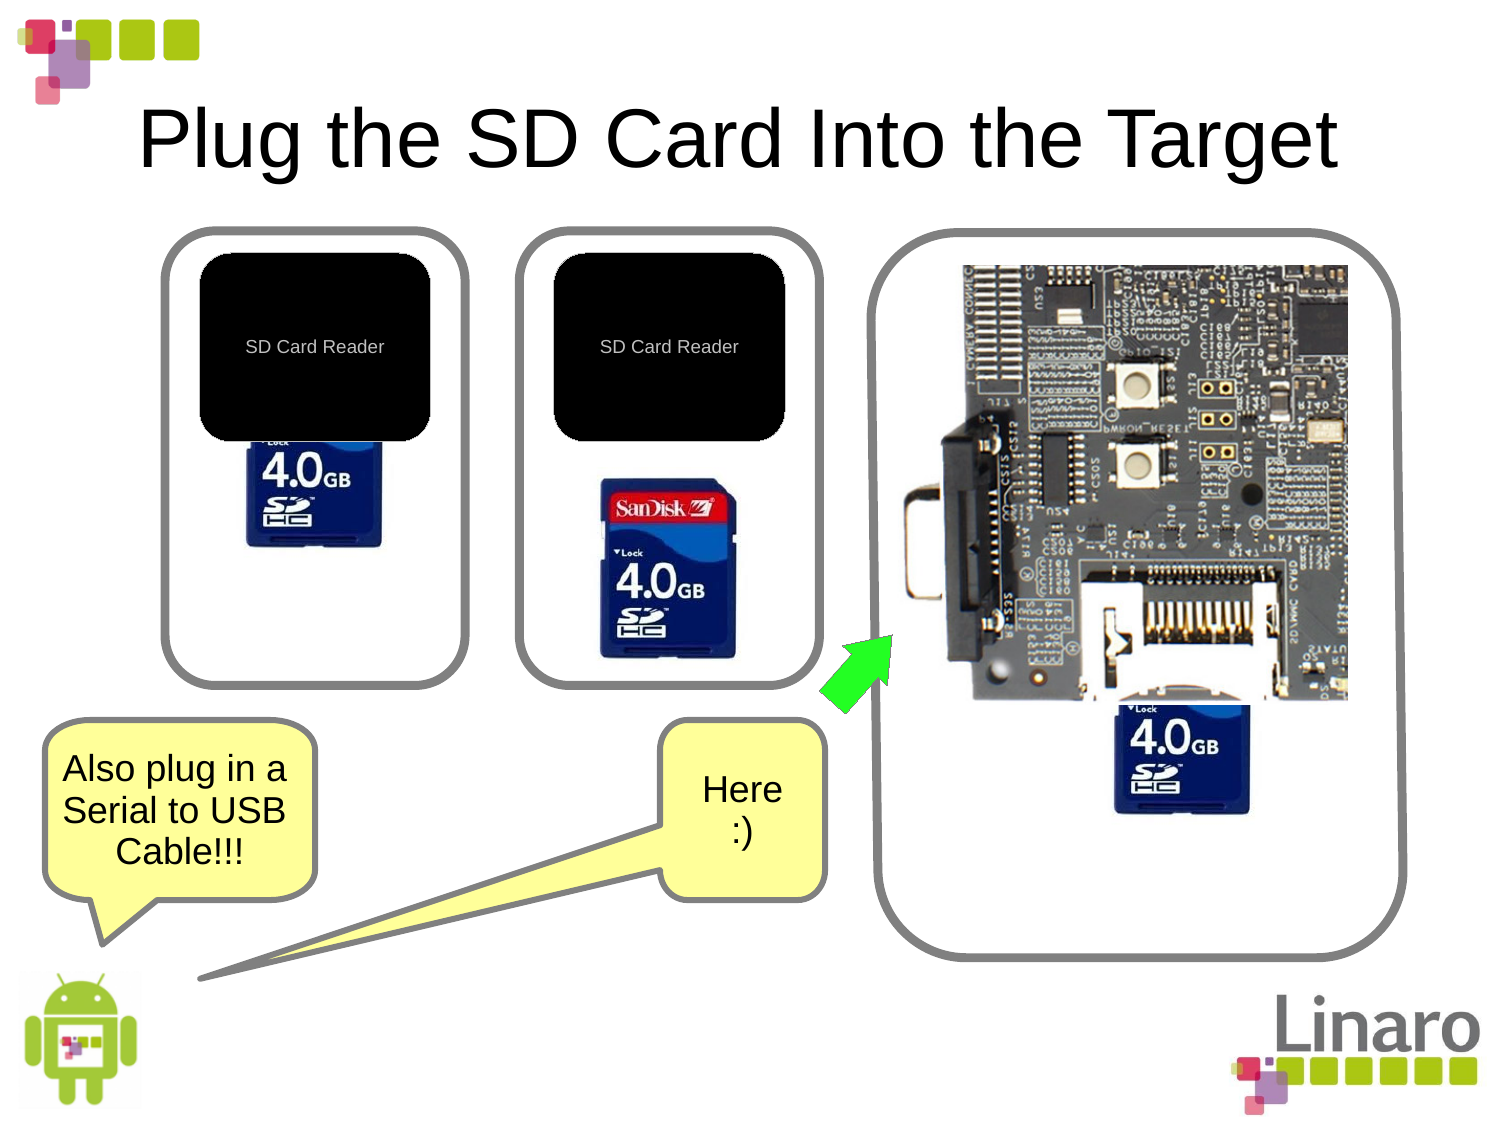

# Plug the SD Card Into the Target
SD Card Reader
SD Card Reader
Also plug in a
Serial to USB
Cable!!!
Here
:)